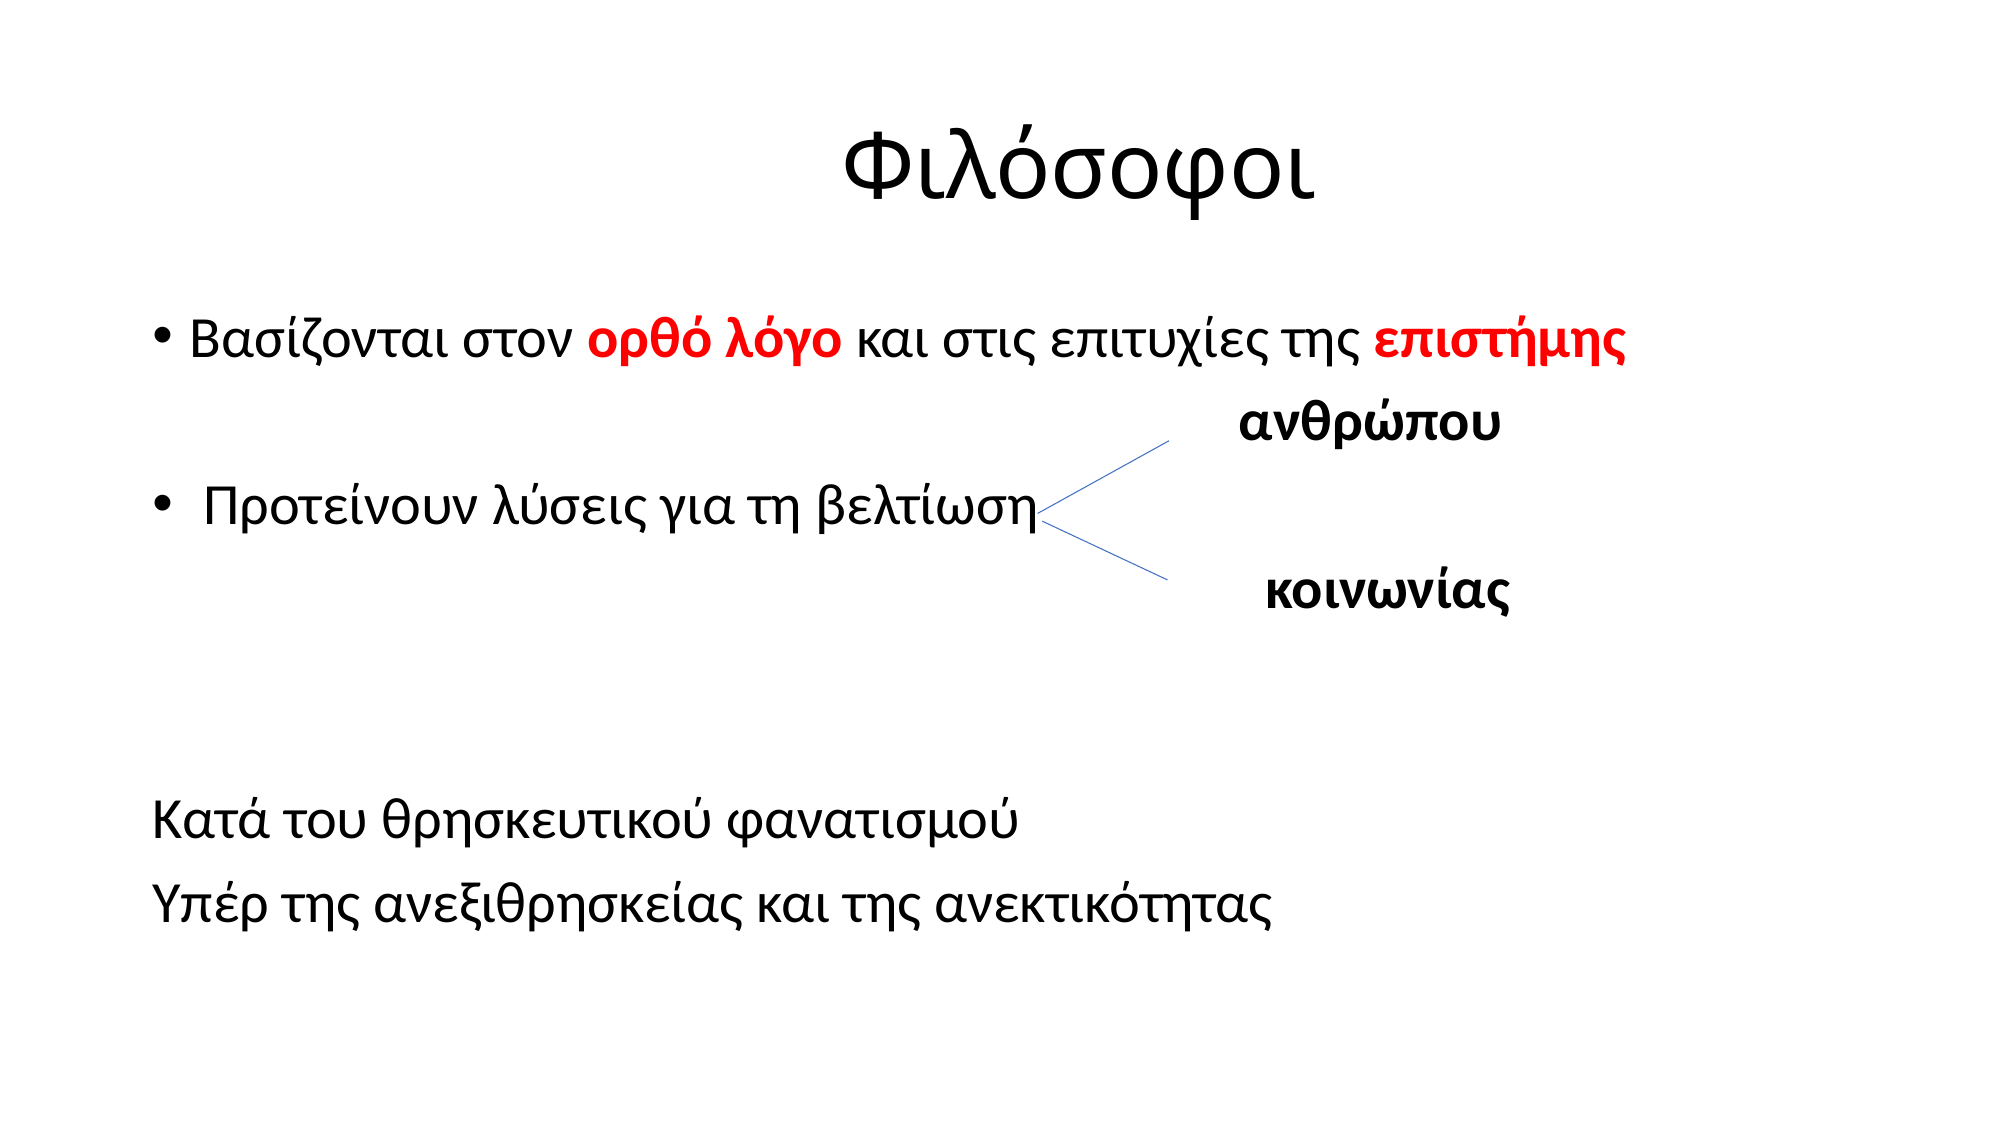

# Φιλόσοφοι
Βασίζονται στον ορθό λόγο και στις επιτυχίες της επιστήμης
 ανθρώπου
 Προτείνουν λύσεις για τη βελτίωση
 κοινωνίας
Κατά του θρησκευτικού φανατισμού
Υπέρ της ανεξιθρησκείας και της ανεκτικότητας